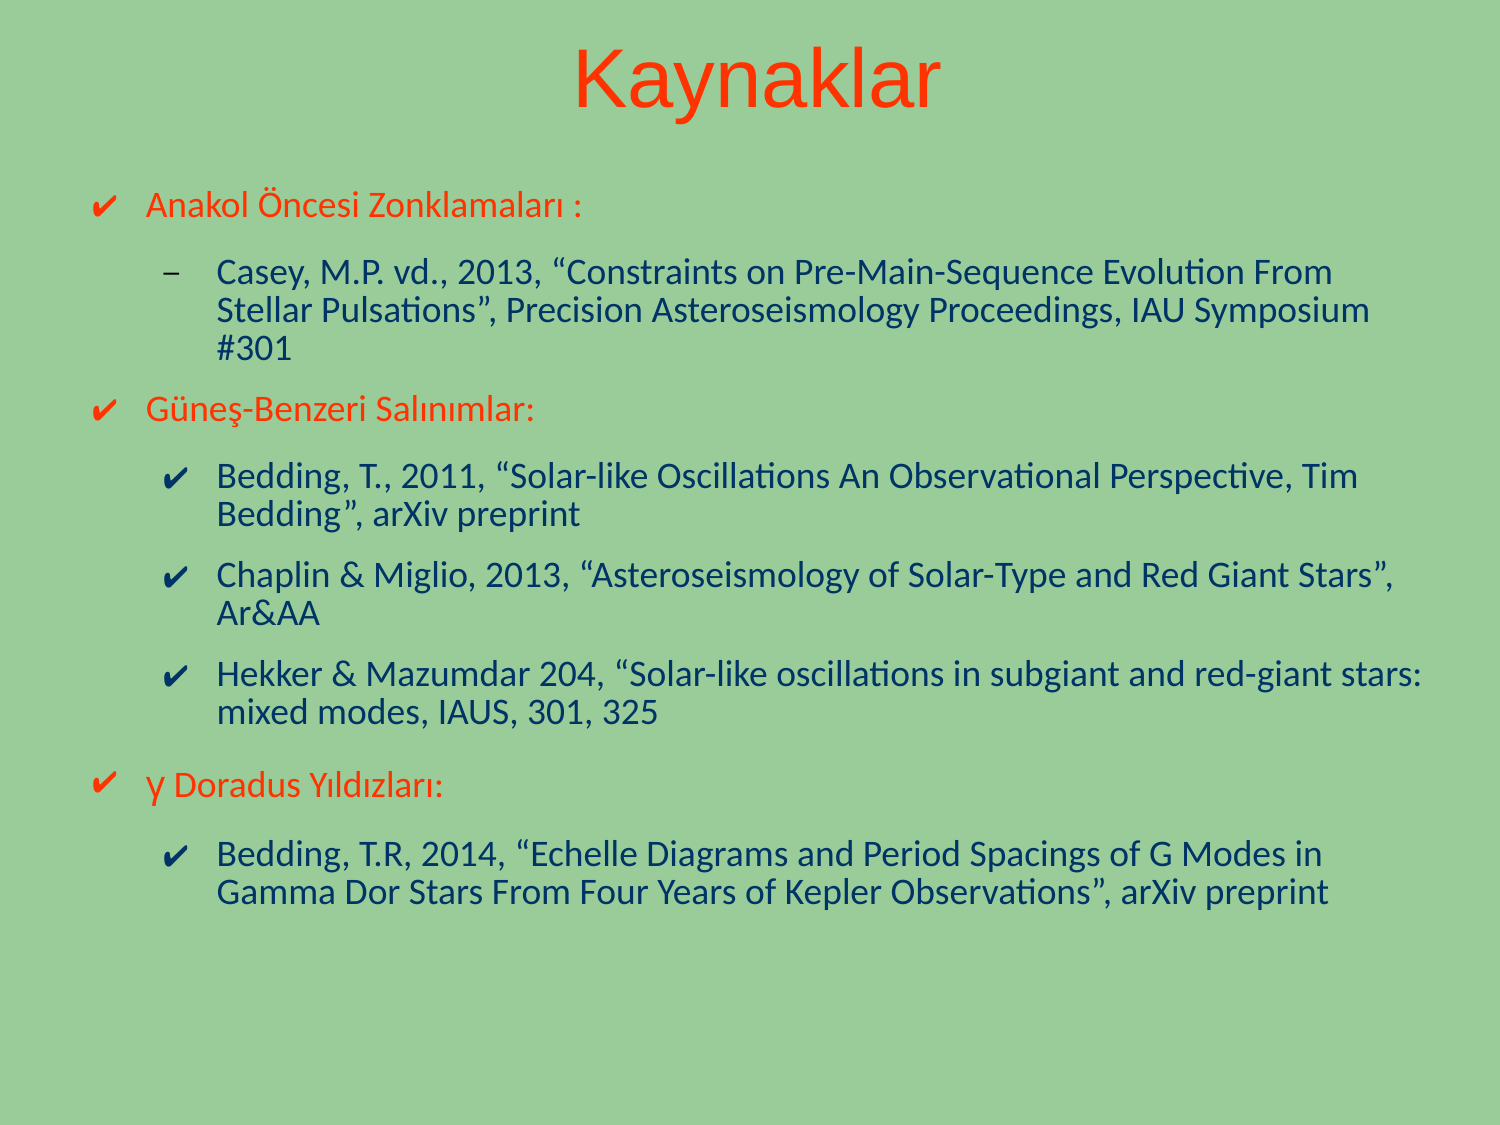

Kaynaklar
# Anakol Öncesi Zonklamaları :
Casey, M.P. vd., 2013, “Constraints on Pre-Main-Sequence Evolution From Stellar Pulsations”, Precision Asteroseismology Proceedings, IAU Symposium #301
Güneş-Benzeri Salınımlar:
Bedding, T., 2011, “Solar-like Oscillations An Observational Perspective, Tim Bedding”, arXiv preprint
Chaplin & Miglio, 2013, “Asteroseismology of Solar-Type and Red Giant Stars”, Ar&AA
Hekker & Mazumdar 204, “Solar-like oscillations in subgiant and red-giant stars: mixed modes, IAUS, 301, 325
γ Doradus Yıldızları:
Bedding, T.R, 2014, “Echelle Diagrams and Period Spacings of G Modes in Gamma Dor Stars From Four Years of Kepler Observations”, arXiv preprint